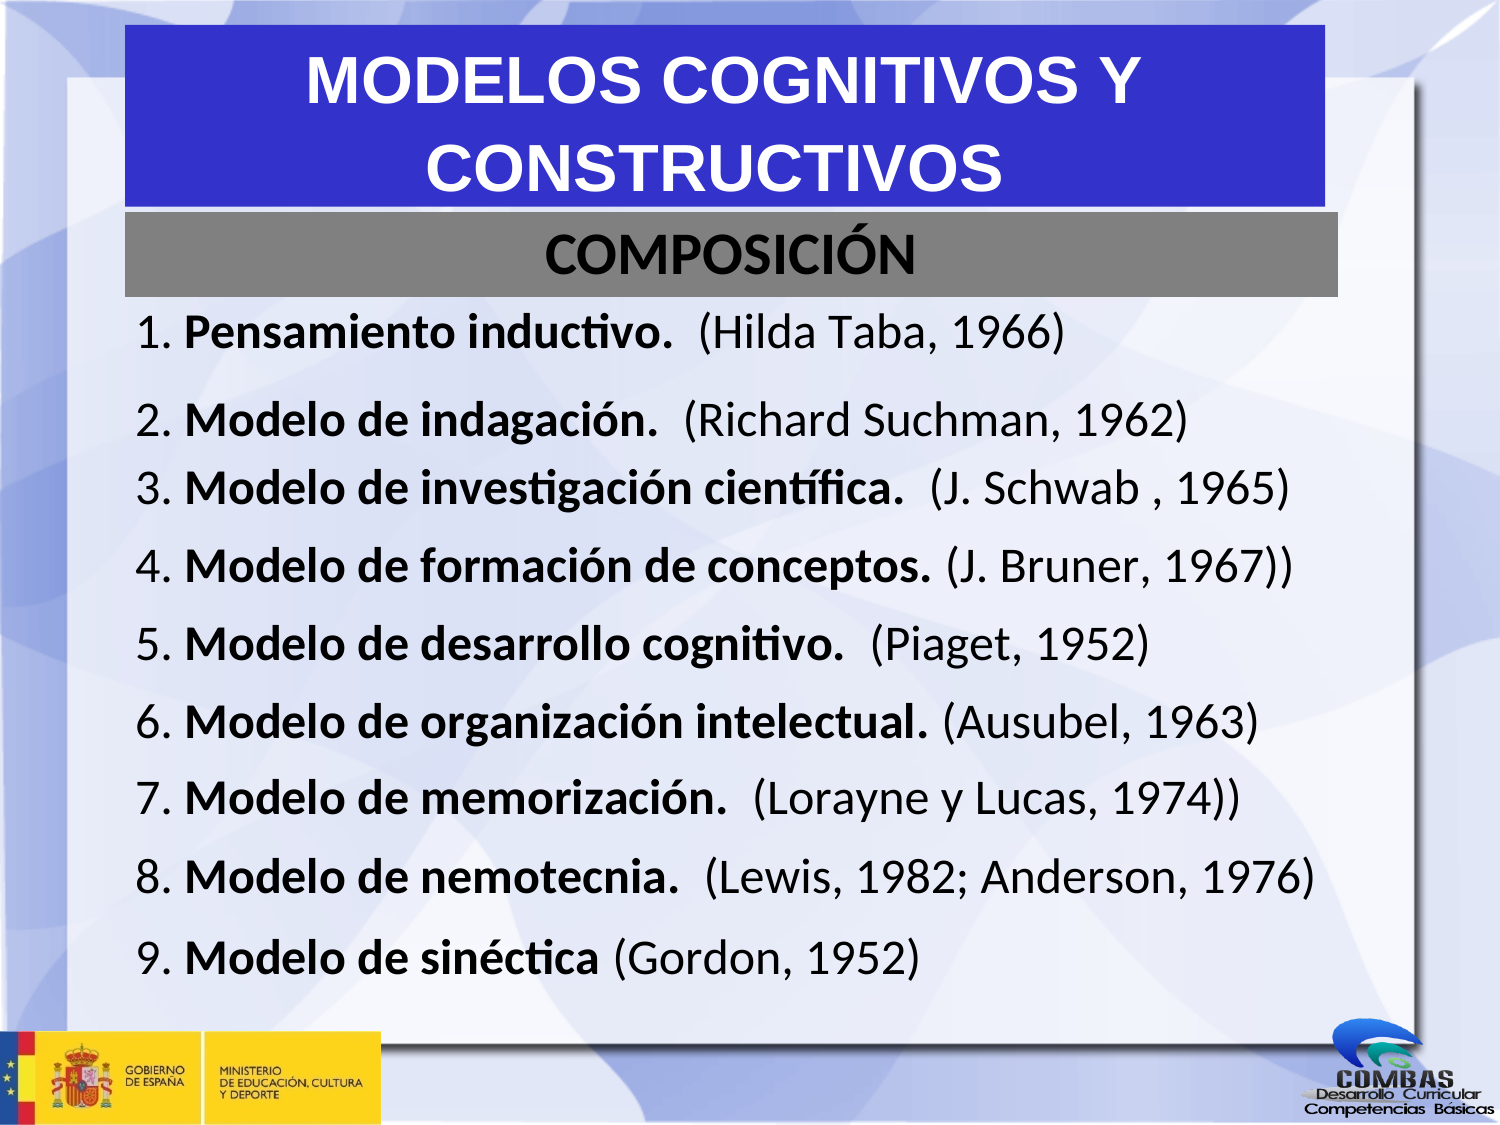

MODELOS COGNITIVOS Y CONSTRUCTIVOS
| COMPOSICIÓN |
| --- |
| 1. Pensamiento inductivo. (Hilda Taba, 1966) |
| 2. Modelo de indagación. (Richard Suchman, 1962) |
| 3. Modelo de investigación científica. (J. Schwab , 1965) |
| 4. Modelo de formación de conceptos. (J. Bruner, 1967)) |
| 5. Modelo de desarrollo cognitivo. (Piaget, 1952) |
| 6. Modelo de organización intelectual. (Ausubel, 1963) |
| 7. Modelo de memorización. (Lorayne y Lucas, 1974)) |
| 8. Modelo de nemotecnia. (Lewis, 1982; Anderson, 1976) |
| 9. Modelo de sinéctica (Gordon, 1952) |